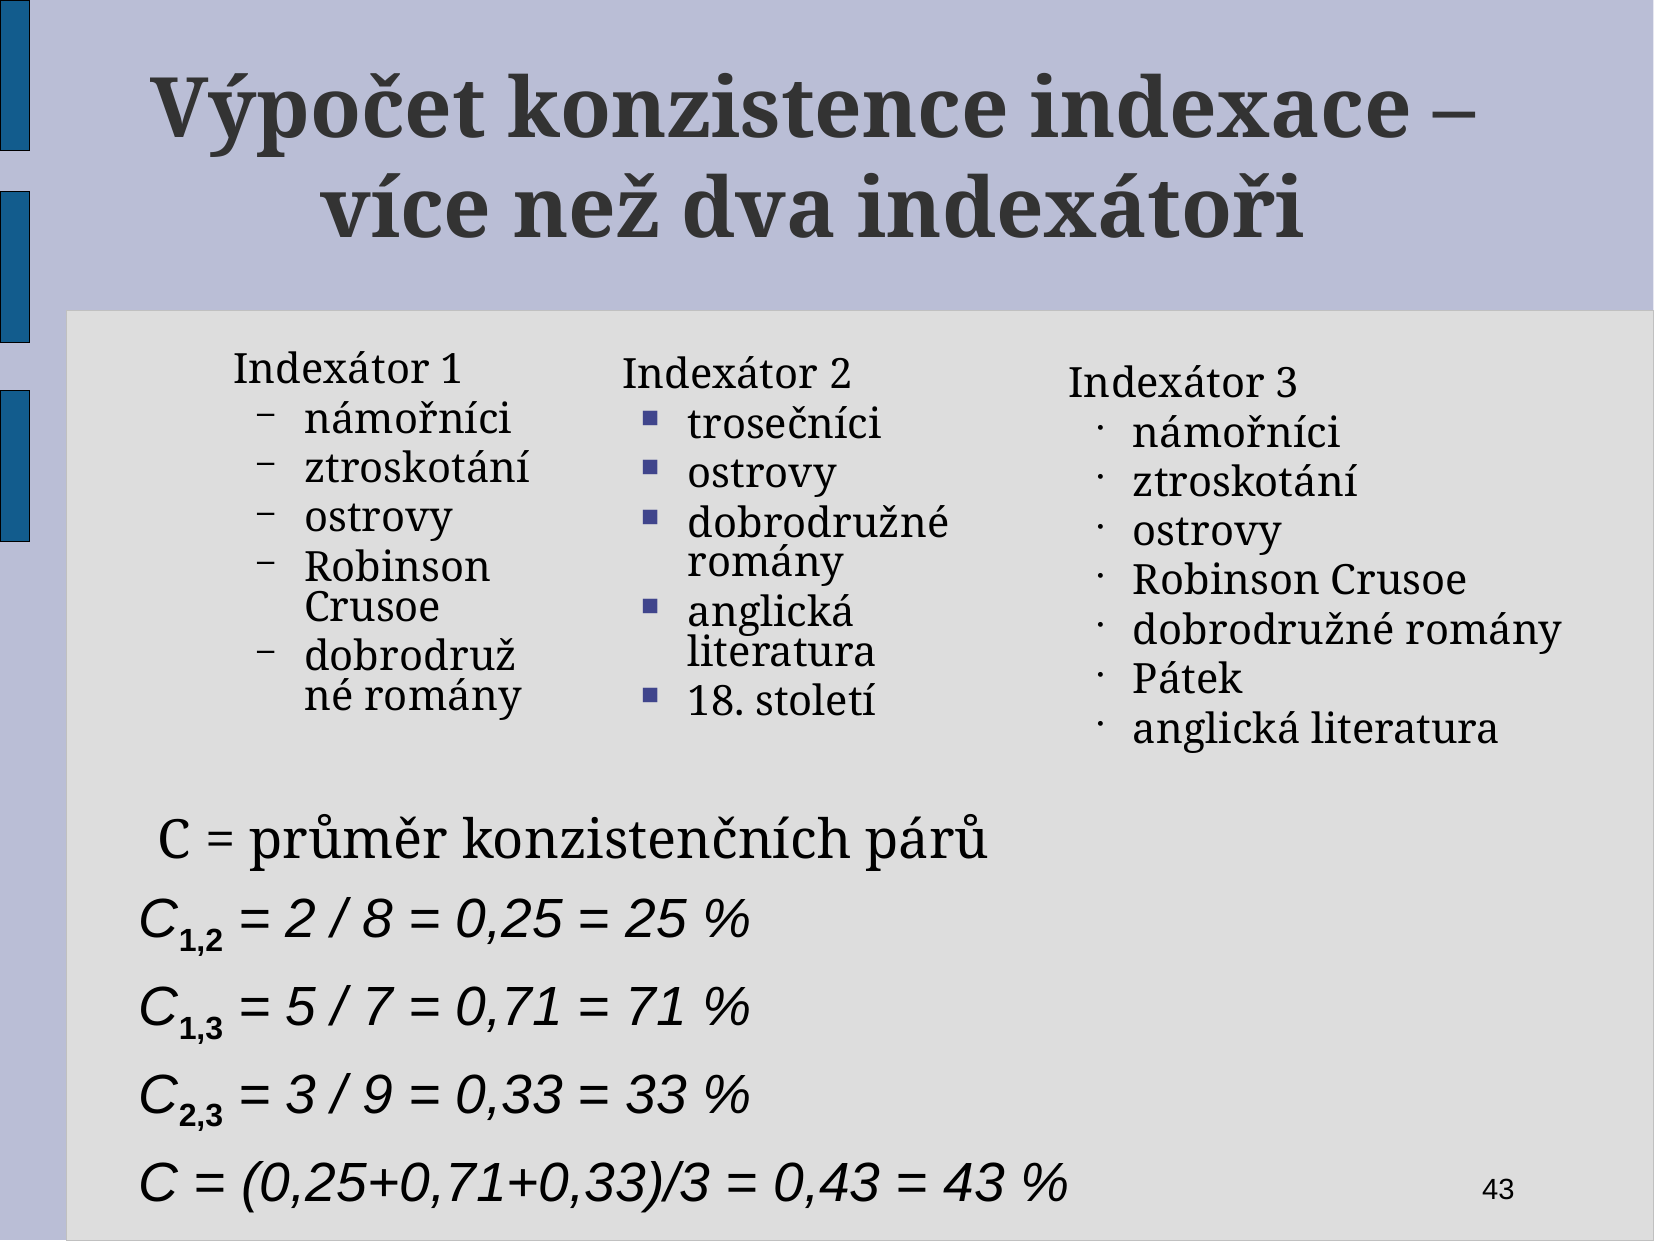

# Výpočet konzistence indexace – více než dva indexátoři
Indexátor 1
námořníci
ztroskotání
ostrovy
Robinson Crusoe
dobrodružné romány
Indexátor 2
trosečníci
ostrovy
dobrodružné romány
anglická literatura
18. století
Indexátor 3
námořníci
ztroskotání
ostrovy
Robinson Crusoe
dobrodružné romány
Pátek
anglická literatura
C = průměr konzistenčních párů
C1,2 = 2 / 8 = 0,25 = 25 %
C1,3 = 5 / 7 = 0,71 = 71 %
C2,3 = 3 / 9 = 0,33 = 33 %
C = (0,25+0,71+0,33)/3 = 0,43 = 43 %